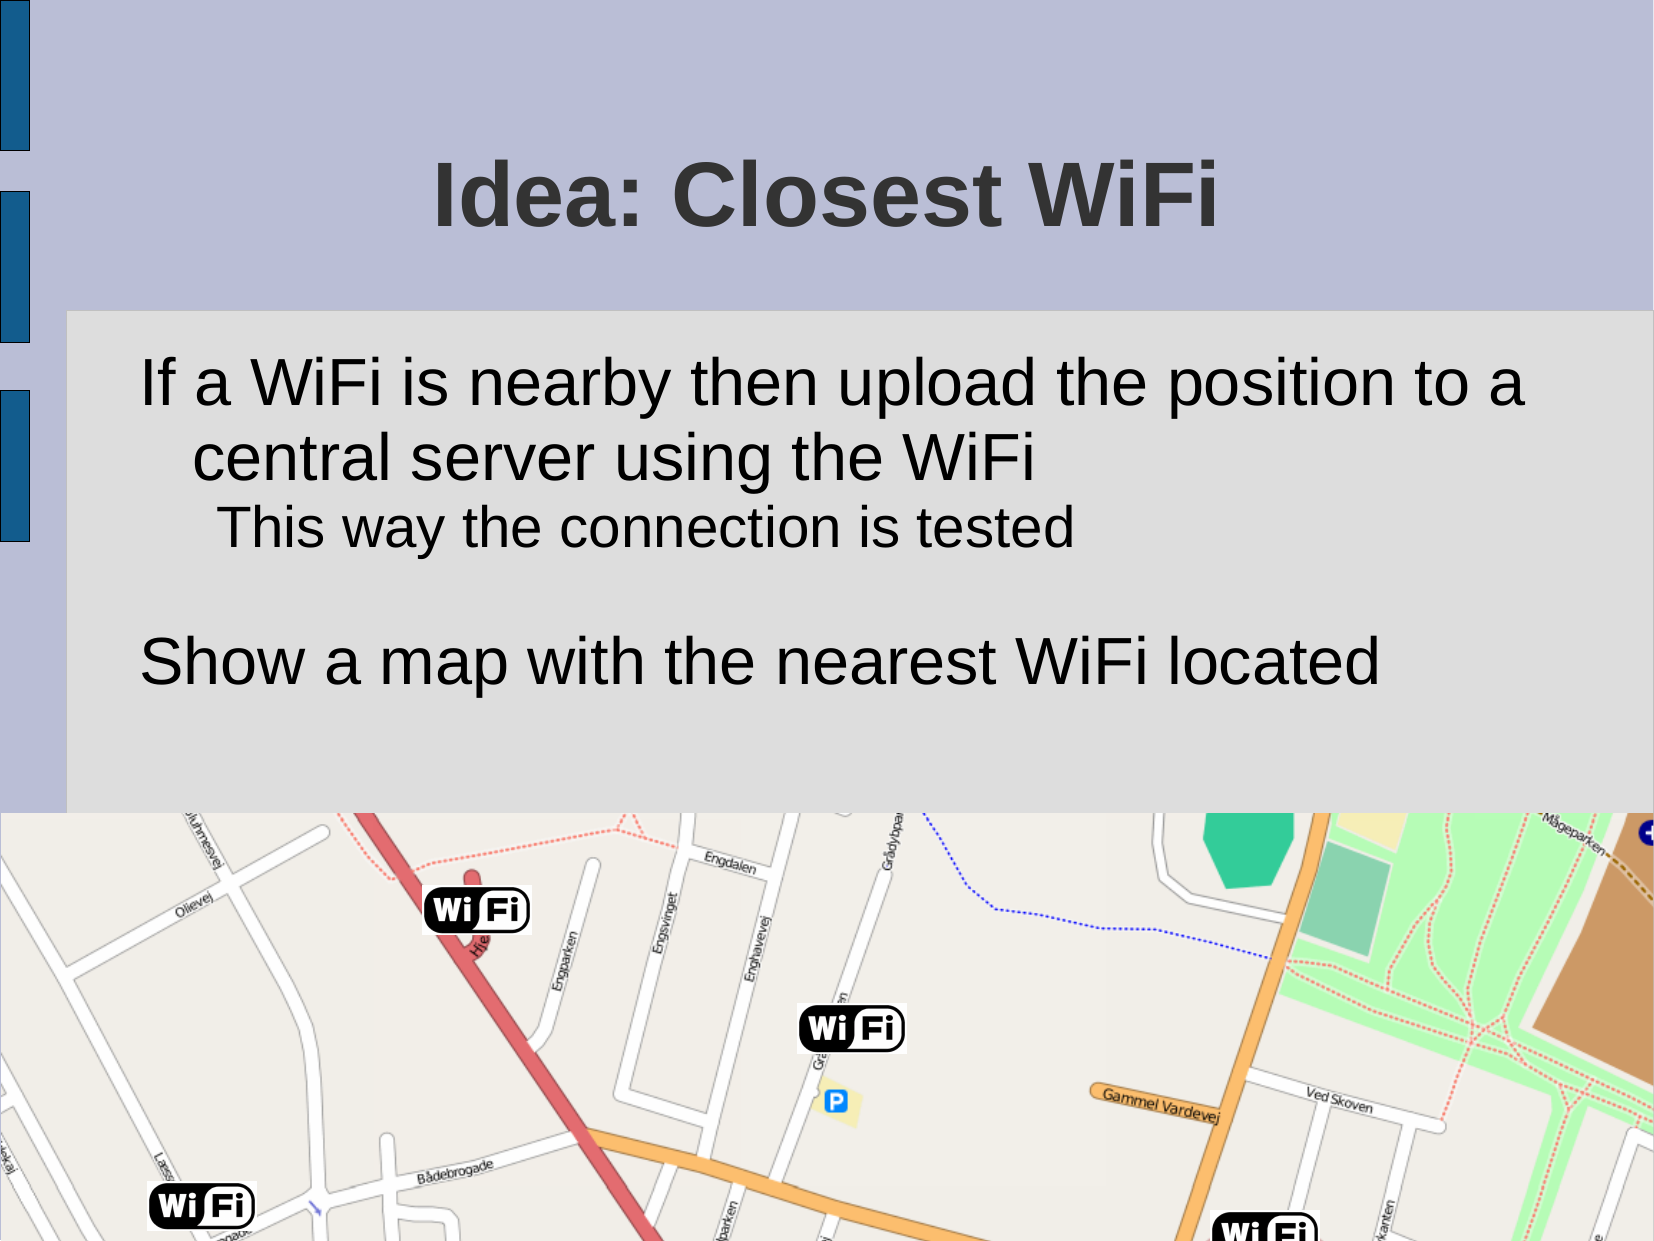

# Idea: Closest WiFi
If a WiFi is nearby then upload the position to a central server using the WiFi
This way the connection is tested
Show a map with the nearest WiFi located